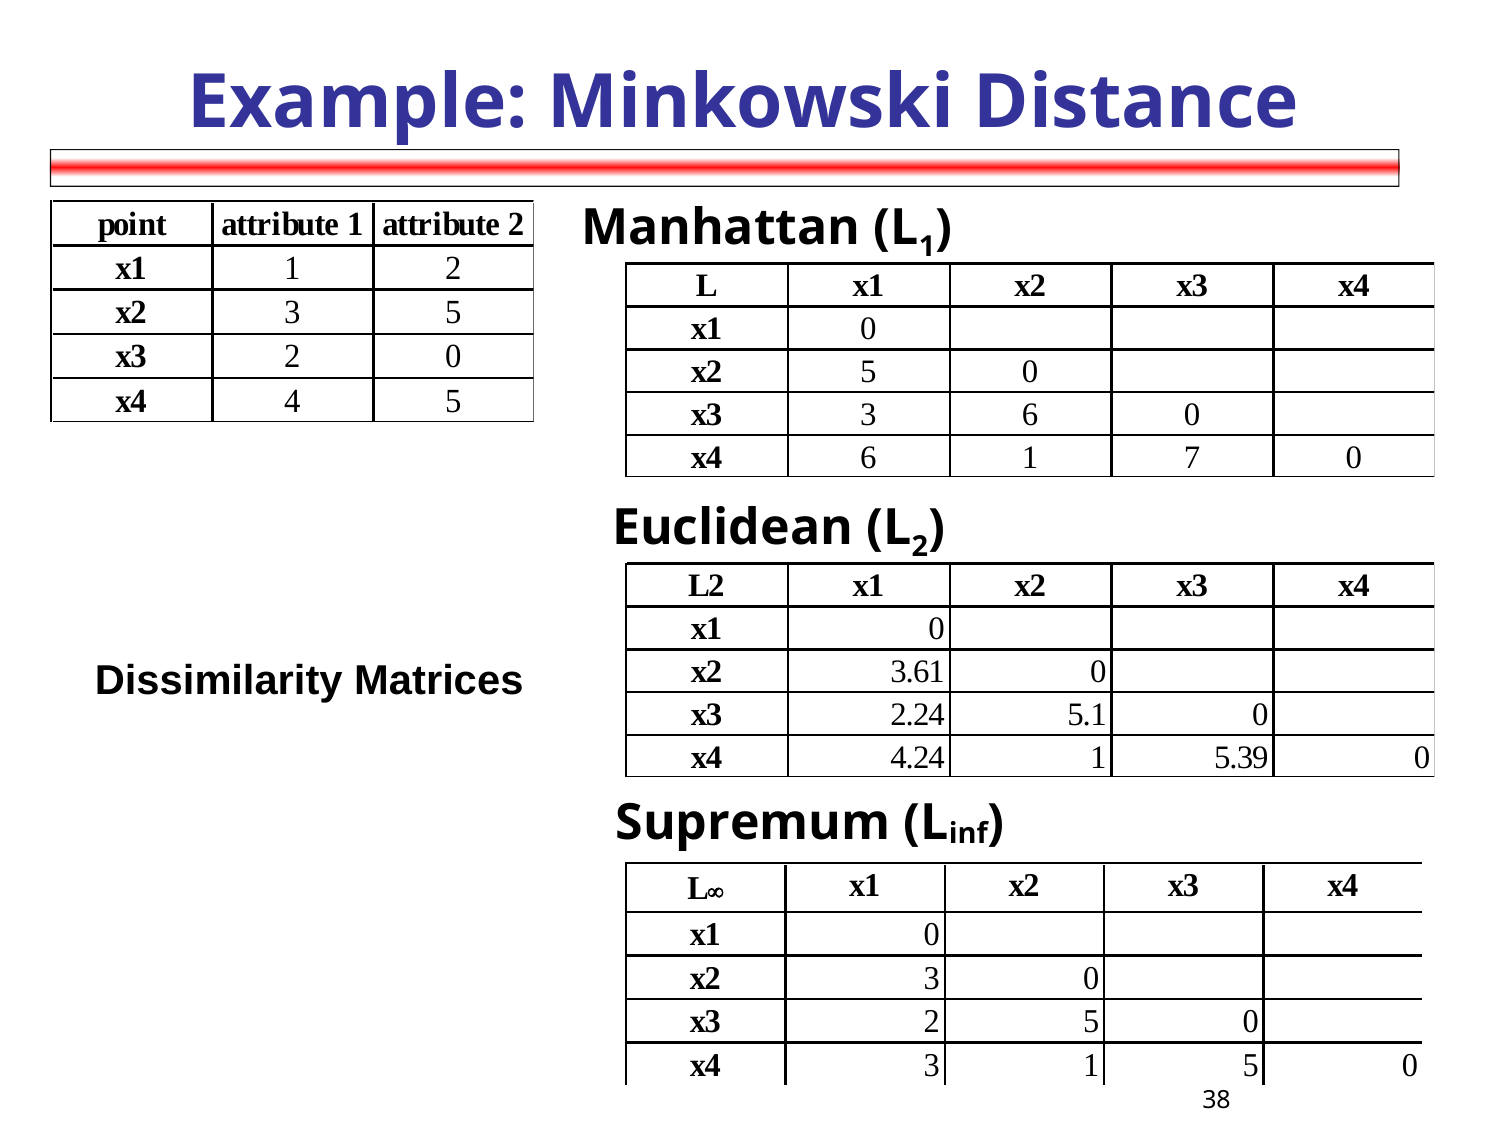

# Example: Minkowski Distance
Manhattan (L1)
Euclidean (L2)
Dissimilarity Matrices
Supremum (Linf)